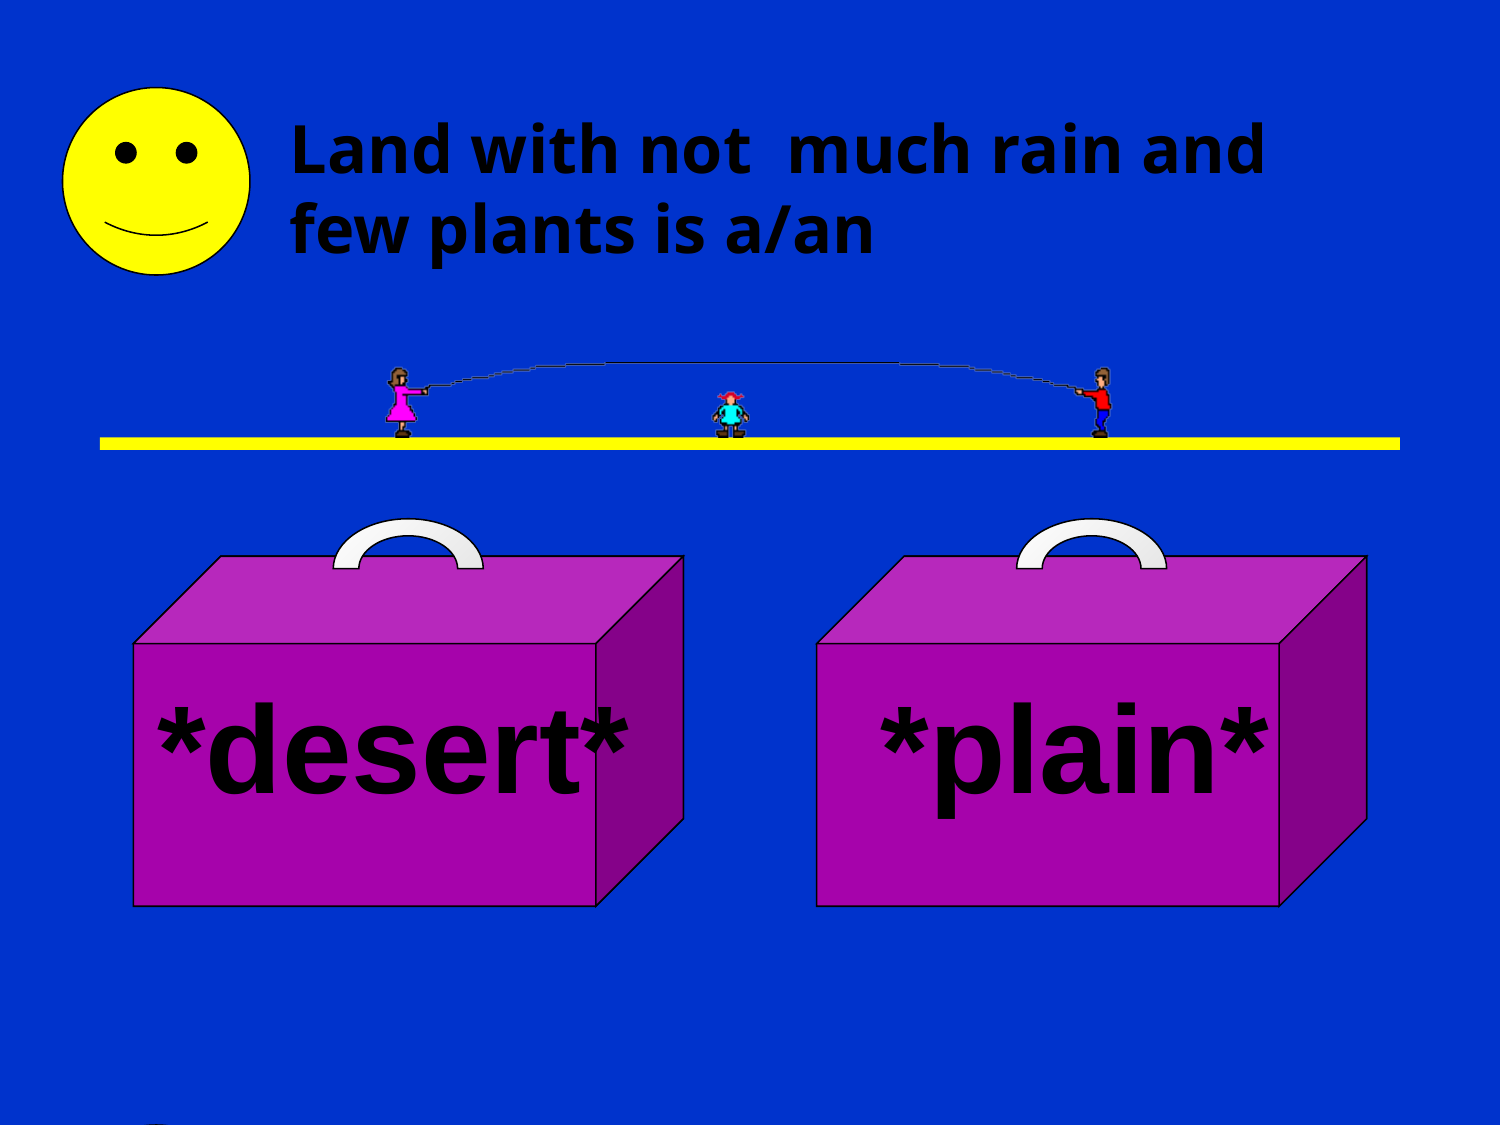

# Land with not much rain and few plants is a/an
*desert*
*plain*